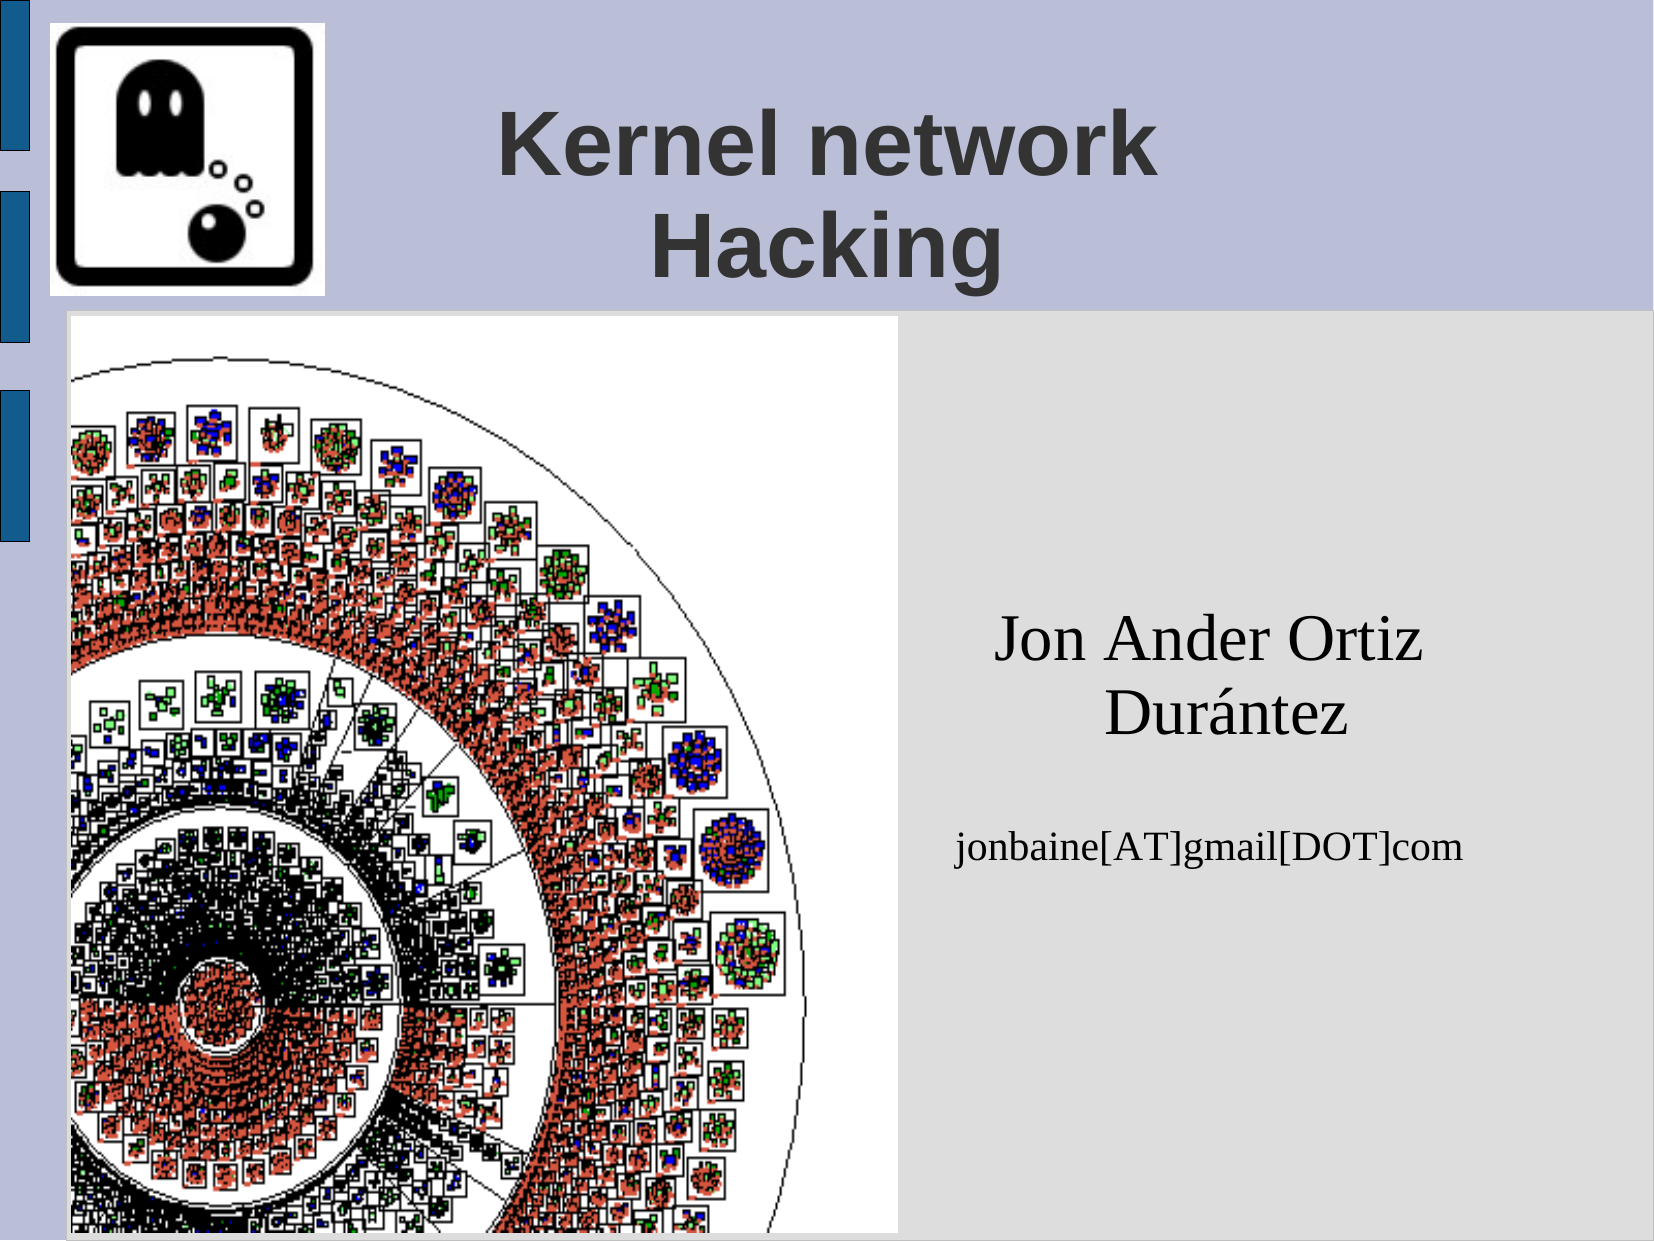

# Kernel network Hacking
Jon Ander Ortiz Durántez
jonbaine[AT]gmail[DOT]com